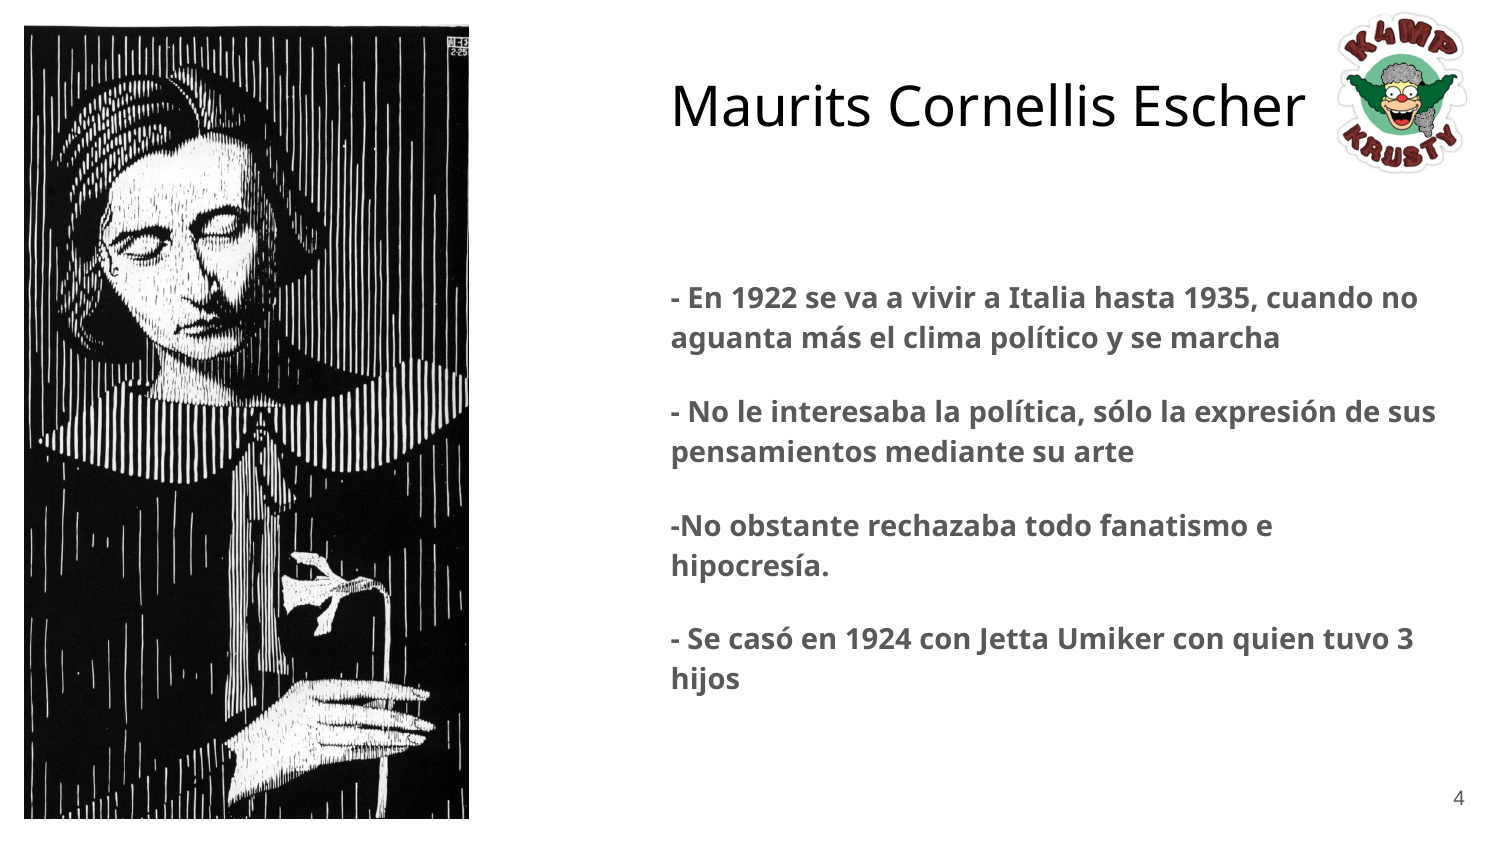

# Maurits Cornellis Escher
- En 1922 se va a vivir a Italia hasta 1935, cuando no aguanta más el clima político y se marcha
- No le interesaba la política, sólo la expresión de sus pensamientos mediante su arte
-No obstante rechazaba todo fanatismo e hipocresía.
- Se casó en 1924 con Jetta Umiker con quien tuvo 3 hijos